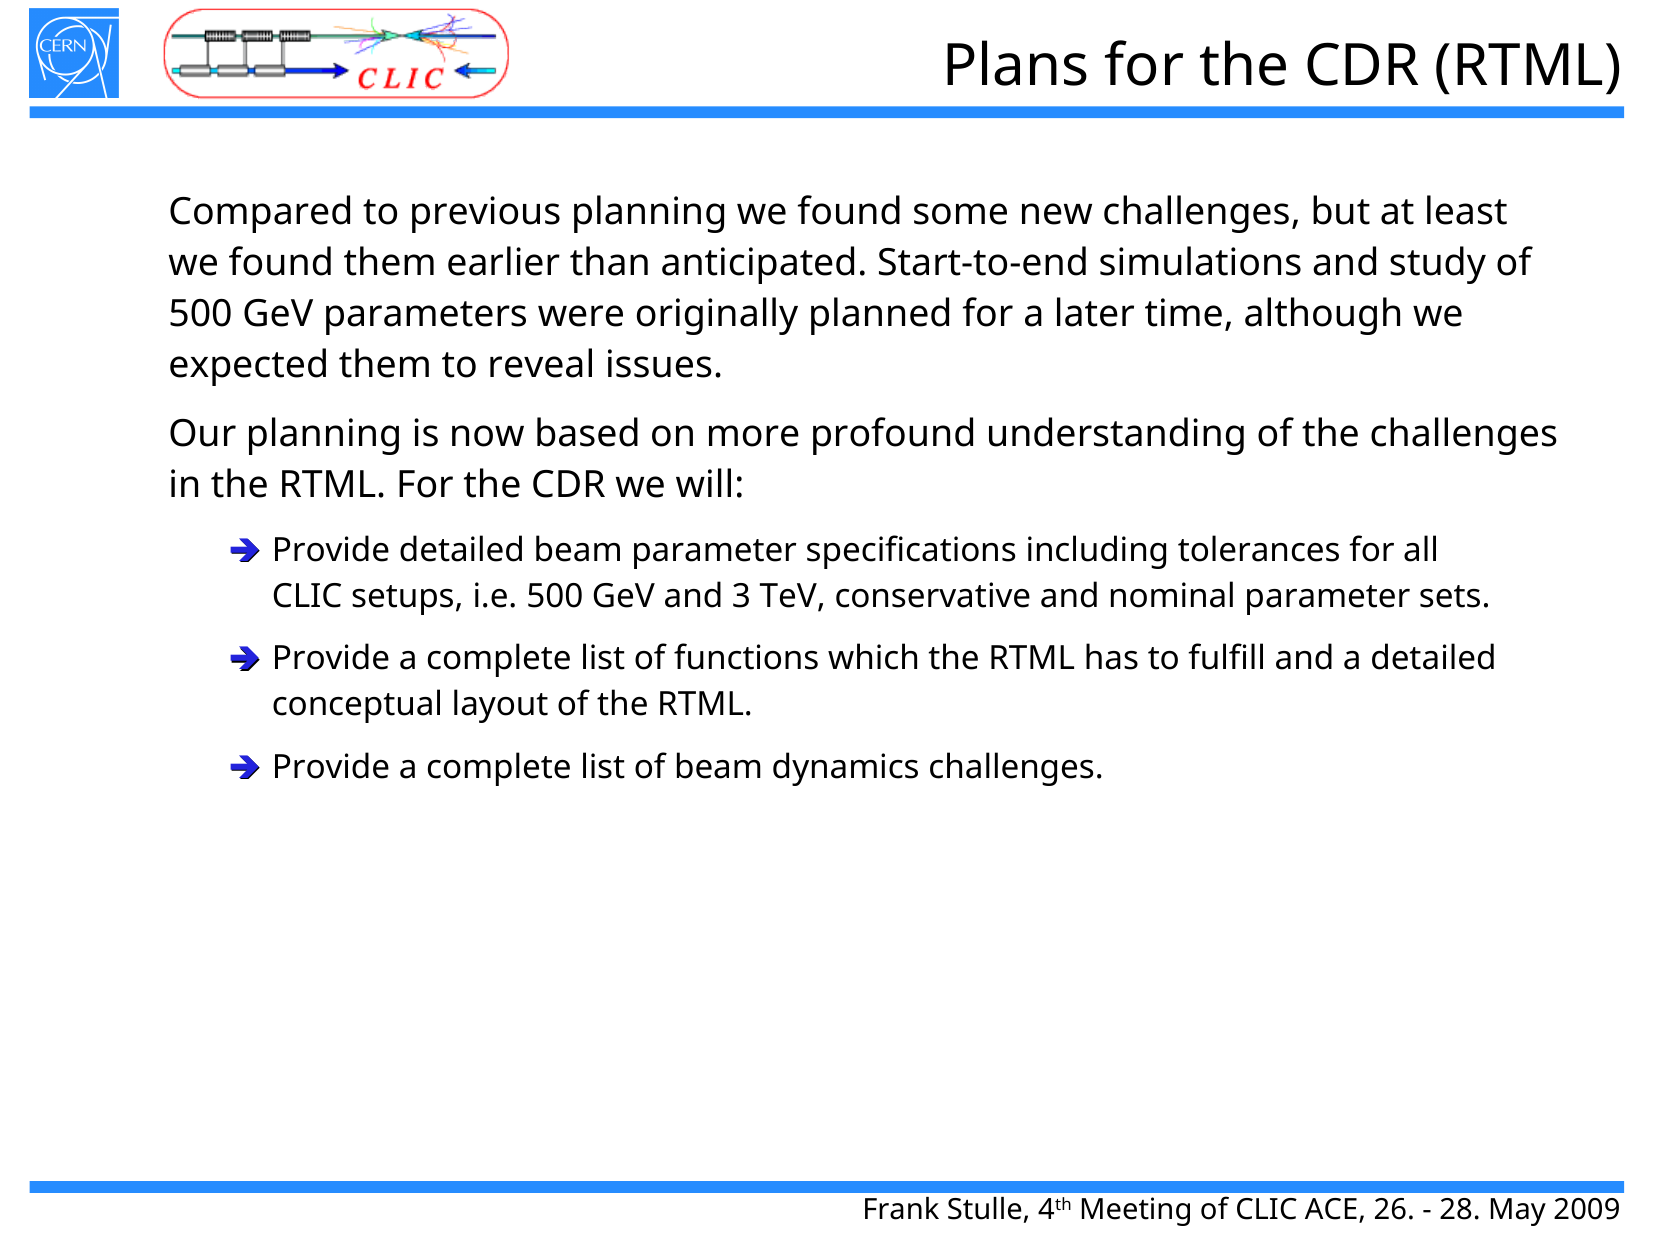

# Plans for the CDR (RTML)
Compared to previous planning we found some new challenges, but at least
we found them earlier than anticipated. Start-to-end simulations and study of
500 GeV parameters were originally planned for a later time, although we
expected them to reveal issues.
Our planning is now based on more profound understanding of the challenges
in the RTML. For the CDR we will:
		Provide detailed beam parameter specifications including tolerances for all
		CLIC setups, i.e. 500 GeV and 3 TeV, conservative and nominal parameter sets.
		Provide a complete list of functions which the RTML has to fulfill and a detailed
		conceptual layout of the RTML.
		Provide a complete list of beam dynamics challenges.